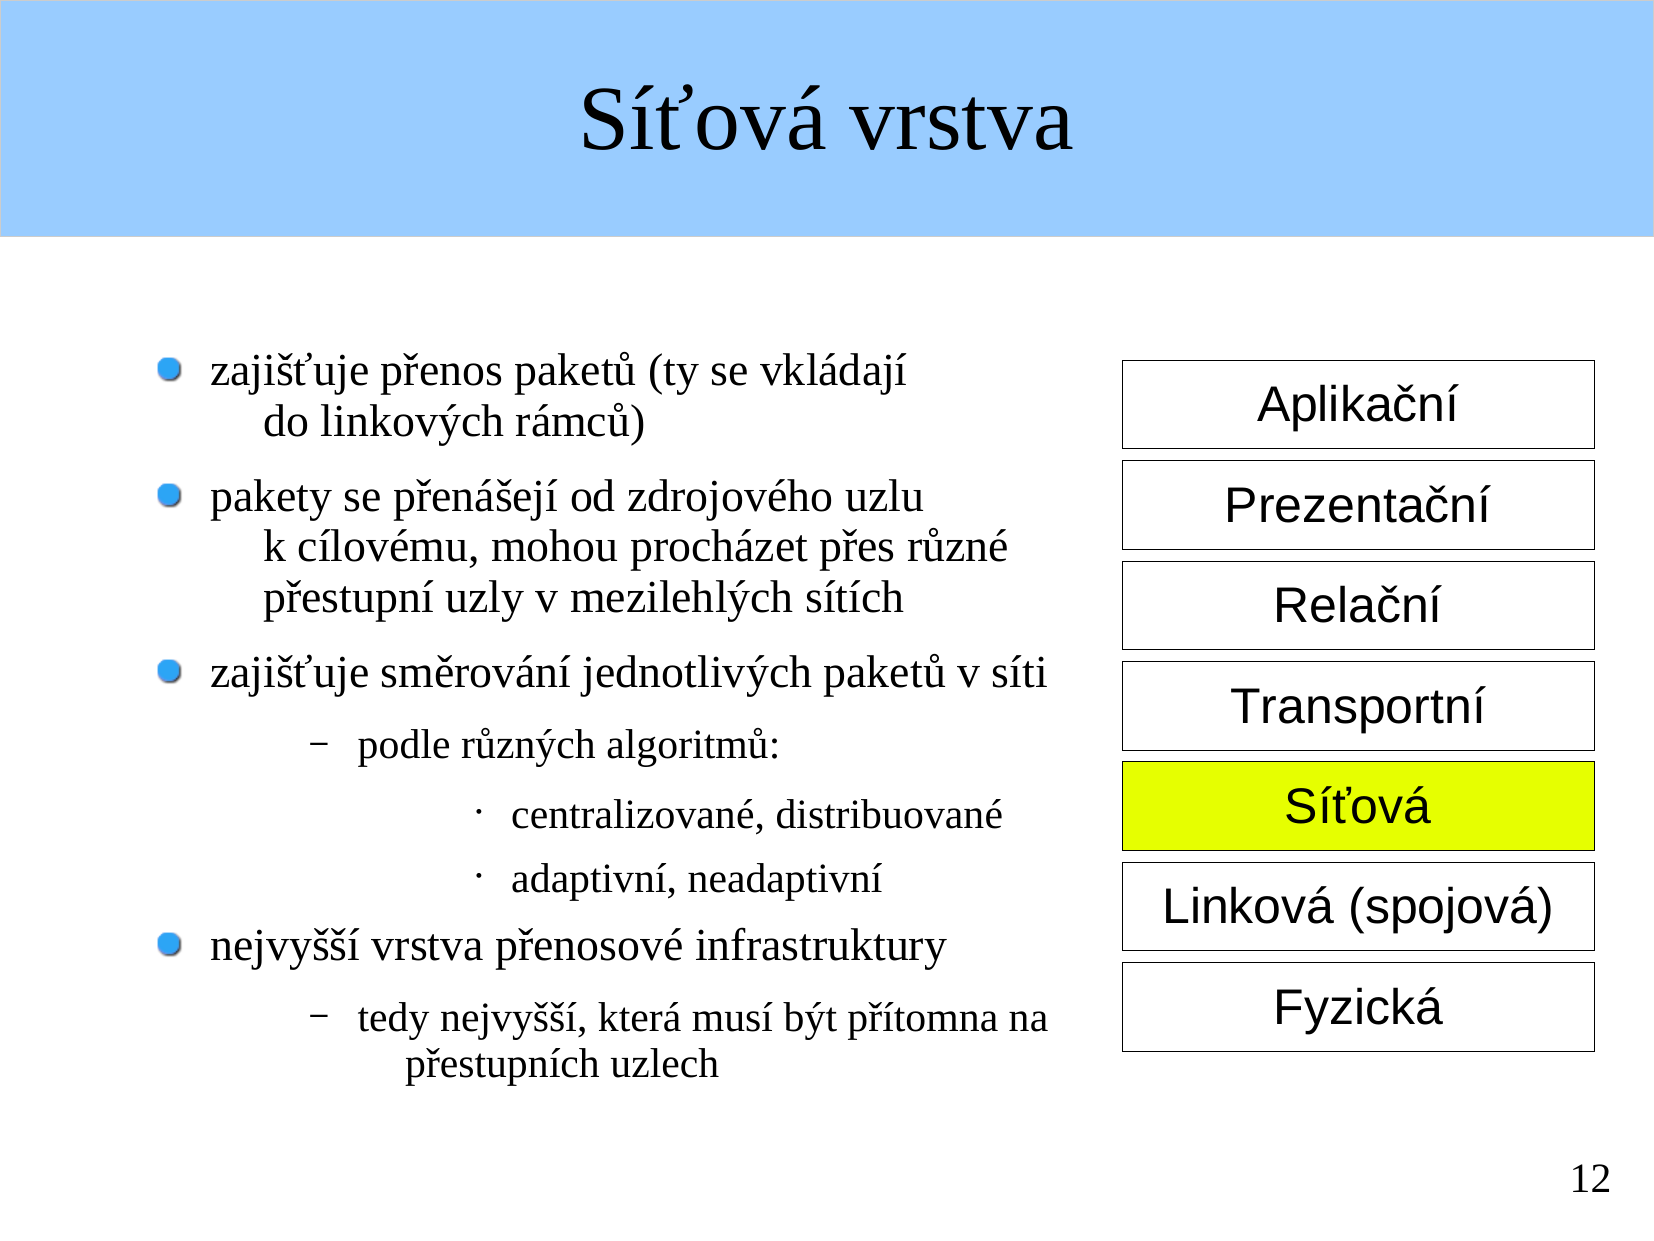

# Síťová vrstva
zajišťuje přenos paketů (ty se vkládají do linkových rámců)
pakety se přenášejí od zdrojového uzlu k cílovému, mohou procházet přes různé přestupní uzly v mezilehlých sítích
zajišťuje směrování jednotlivých paketů v síti
podle různých algoritmů:
centralizované, distribuované
adaptivní, neadaptivní
nejvyšší vrstva přenosové infrastruktury
tedy nejvyšší, která musí být přítomna na přestupních uzlech
Aplikační
Prezentační
Relační
Transportní
Síťová
Linková (spojová)
Fyzická